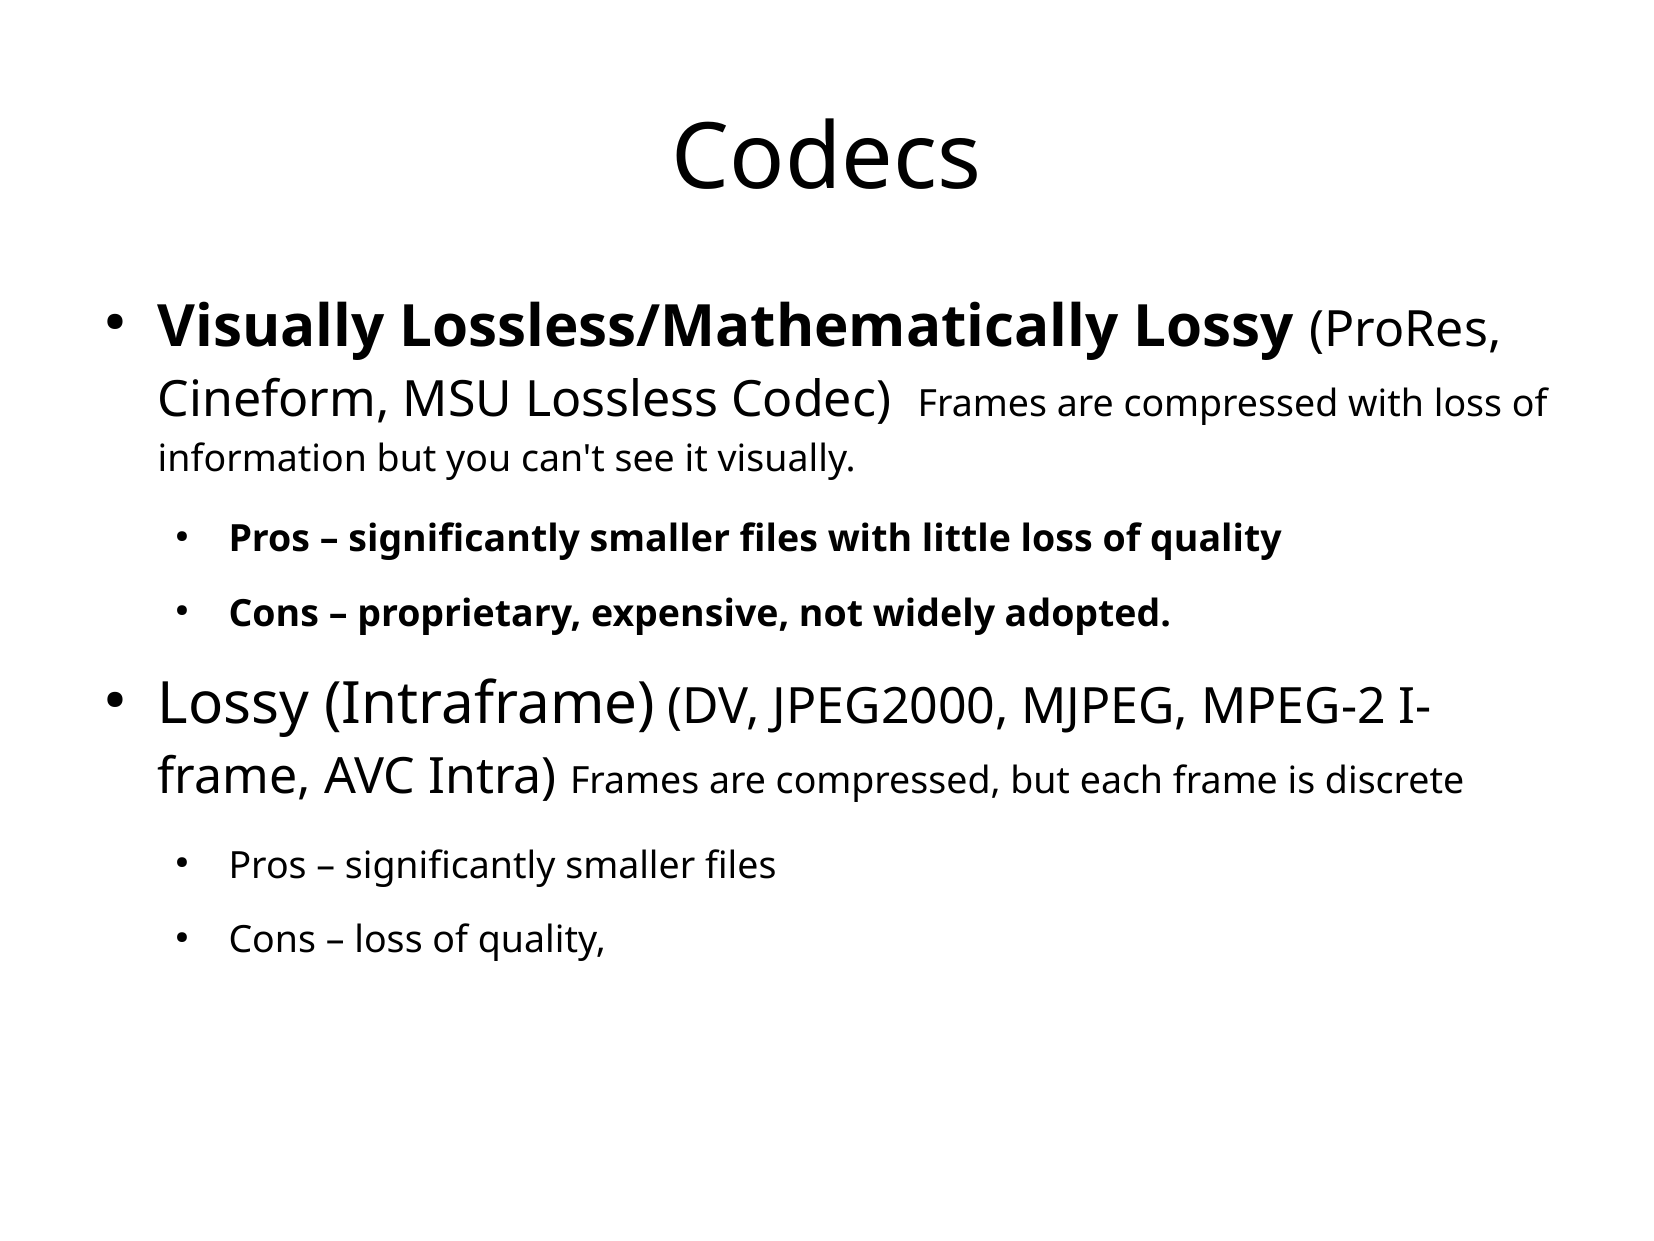

# Codecs
Visually Lossless/Mathematically Lossy (ProRes, Cineform, MSU Lossless Codec) Frames are compressed with loss of information but you can't see it visually.
Pros – significantly smaller files with little loss of quality
Cons – proprietary, expensive, not widely adopted.
Lossy (Intraframe) (DV, JPEG2000, MJPEG, MPEG-2 I-frame, AVC Intra) Frames are compressed, but each frame is discrete
Pros – significantly smaller files
Cons – loss of quality,